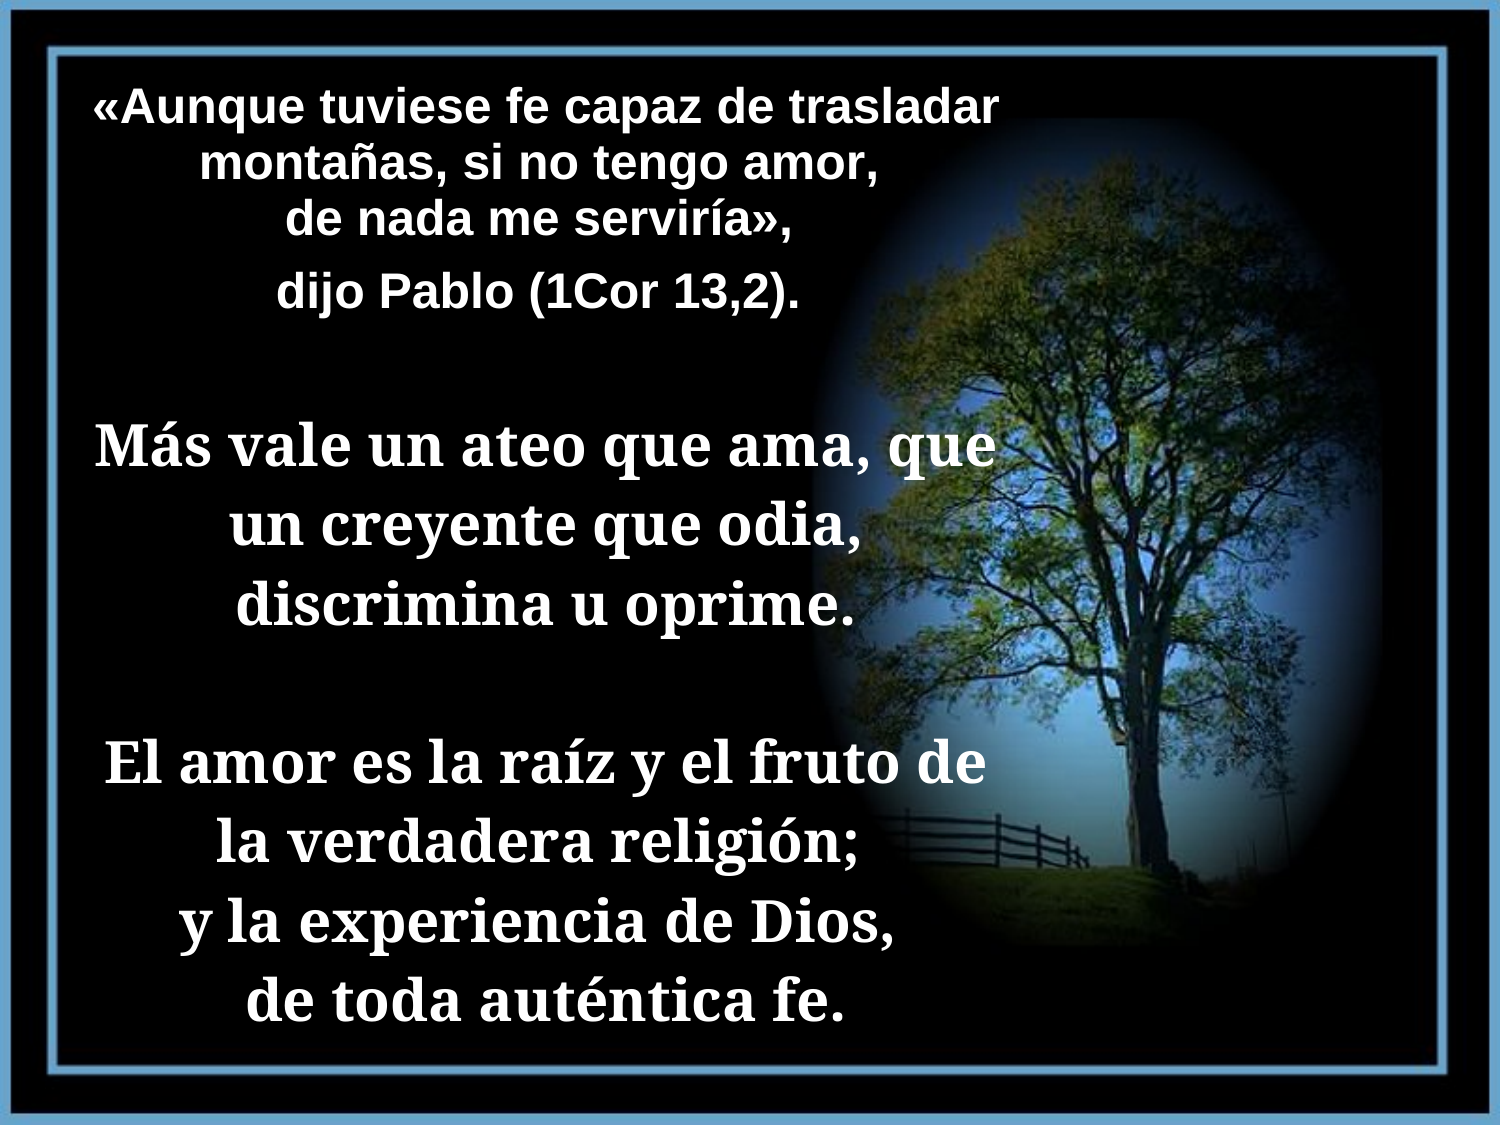

«Aunque tuviese fe capaz de trasladar montañas, si no tengo amor,
de nada me serviría»,
dijo Pablo (1Cor 13,2).
Más vale un ateo que ama, que un creyente que odia, discrimina u oprime.
El amor es la raíz y el fruto de la verdadera religión;
y la experiencia de Dios,
de toda auténtica fe.